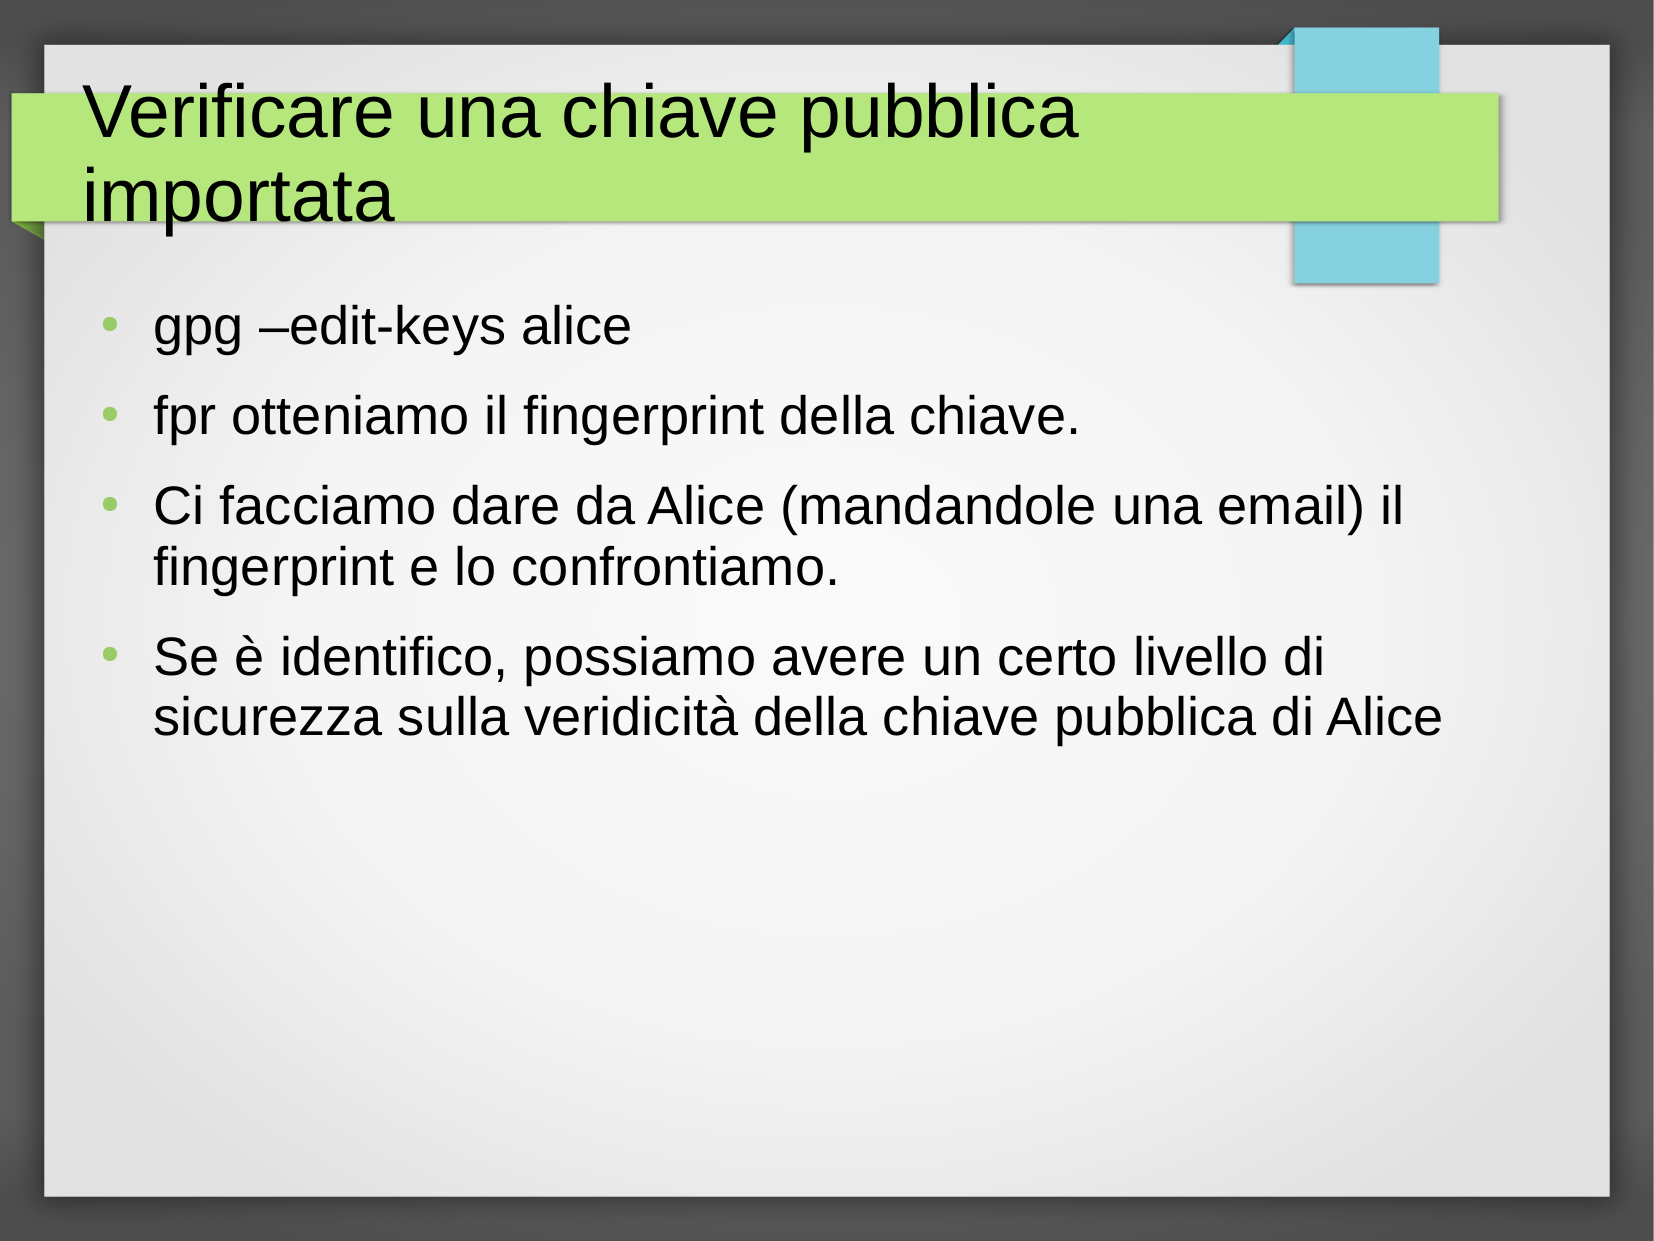

# Verificare una chiave pubblica importata
gpg –edit-keys alice
fpr otteniamo il fingerprint della chiave.
Ci facciamo dare da Alice (mandandole una email) il fingerprint e lo confrontiamo.
Se è identifico, possiamo avere un certo livello di sicurezza sulla veridicità della chiave pubblica di Alice